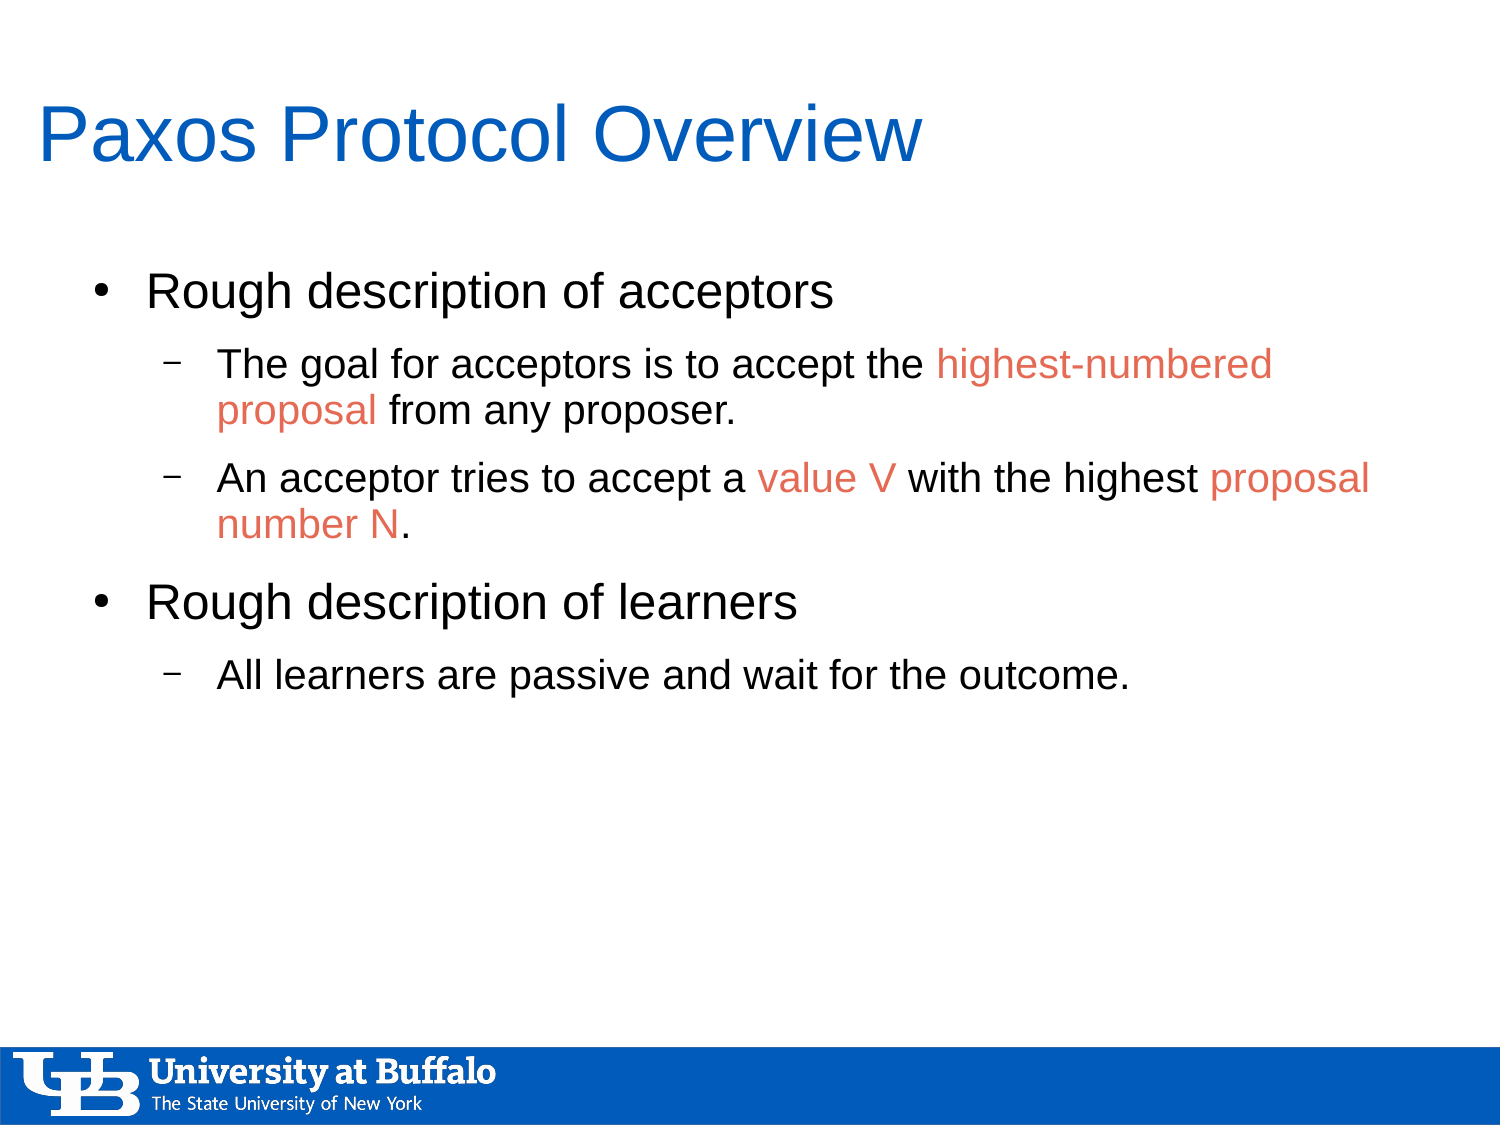

# Paxos Protocol Overview
Rough description of acceptors
The goal for acceptors is to accept the highest-numbered proposal from any proposer.
An acceptor tries to accept a value V with the highest proposal number N.
Rough description of learners
All learners are passive and wait for the outcome.